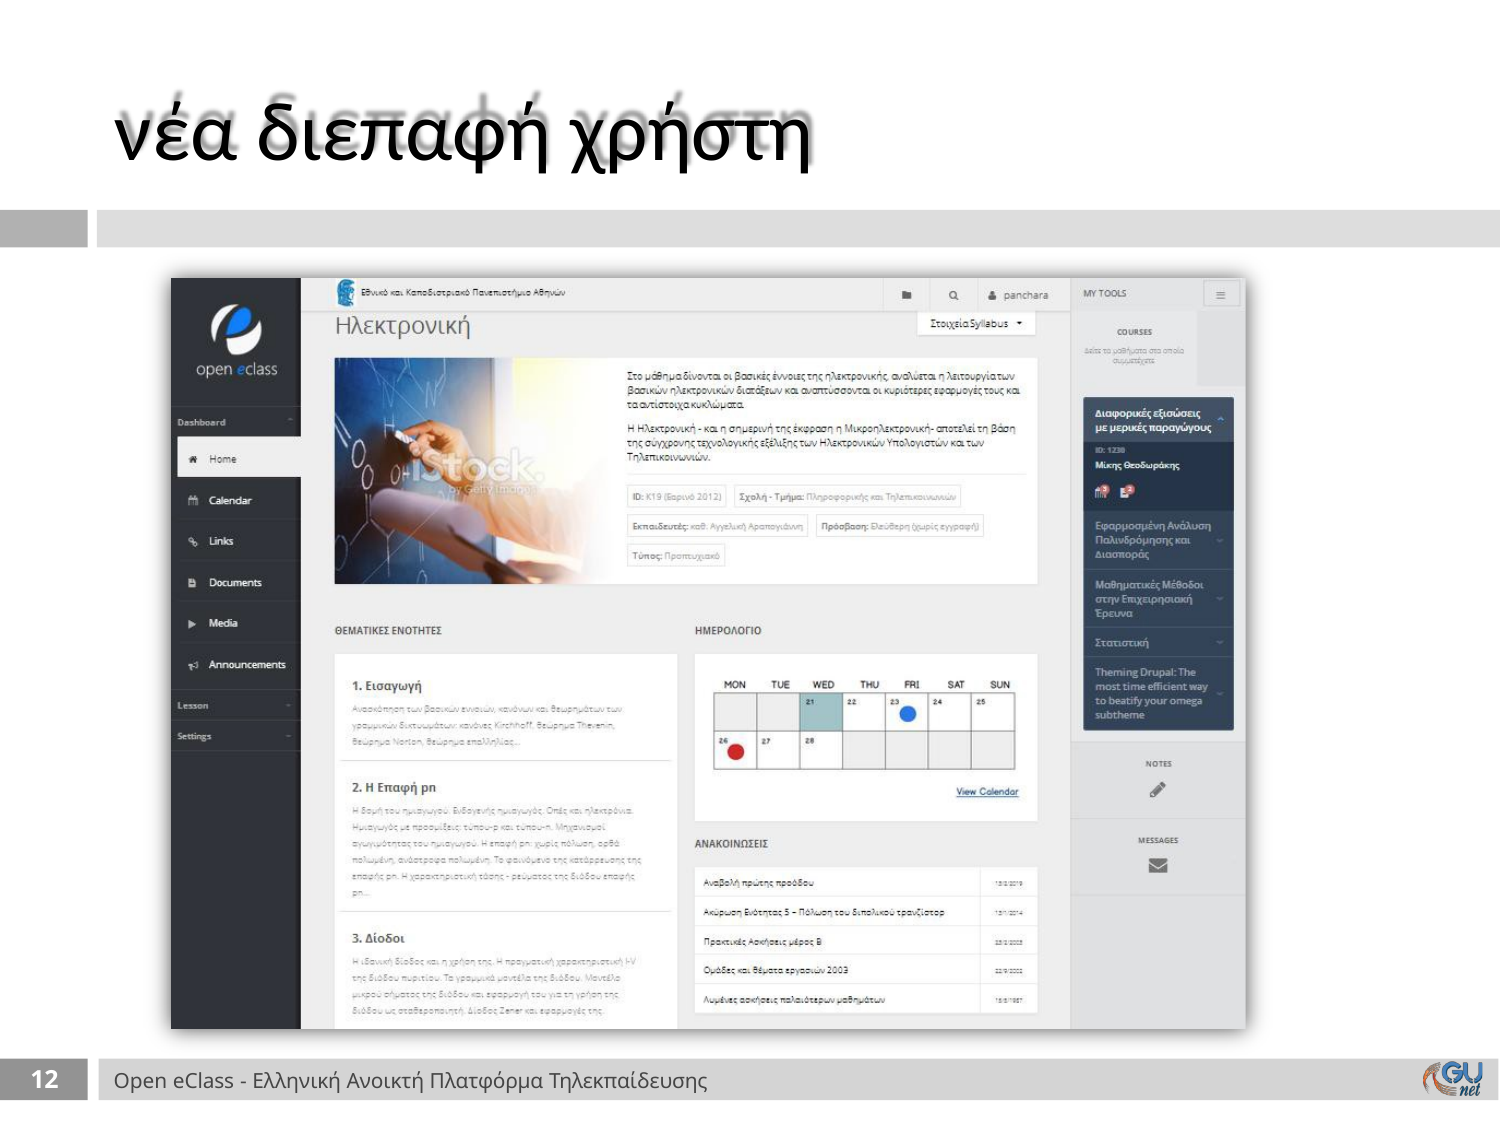

# νέα διεπαφή χρήστη
12
Open eClass - Ελληνική Ανοικτή Πλατφόρμα Τηλεκπαίδευσης